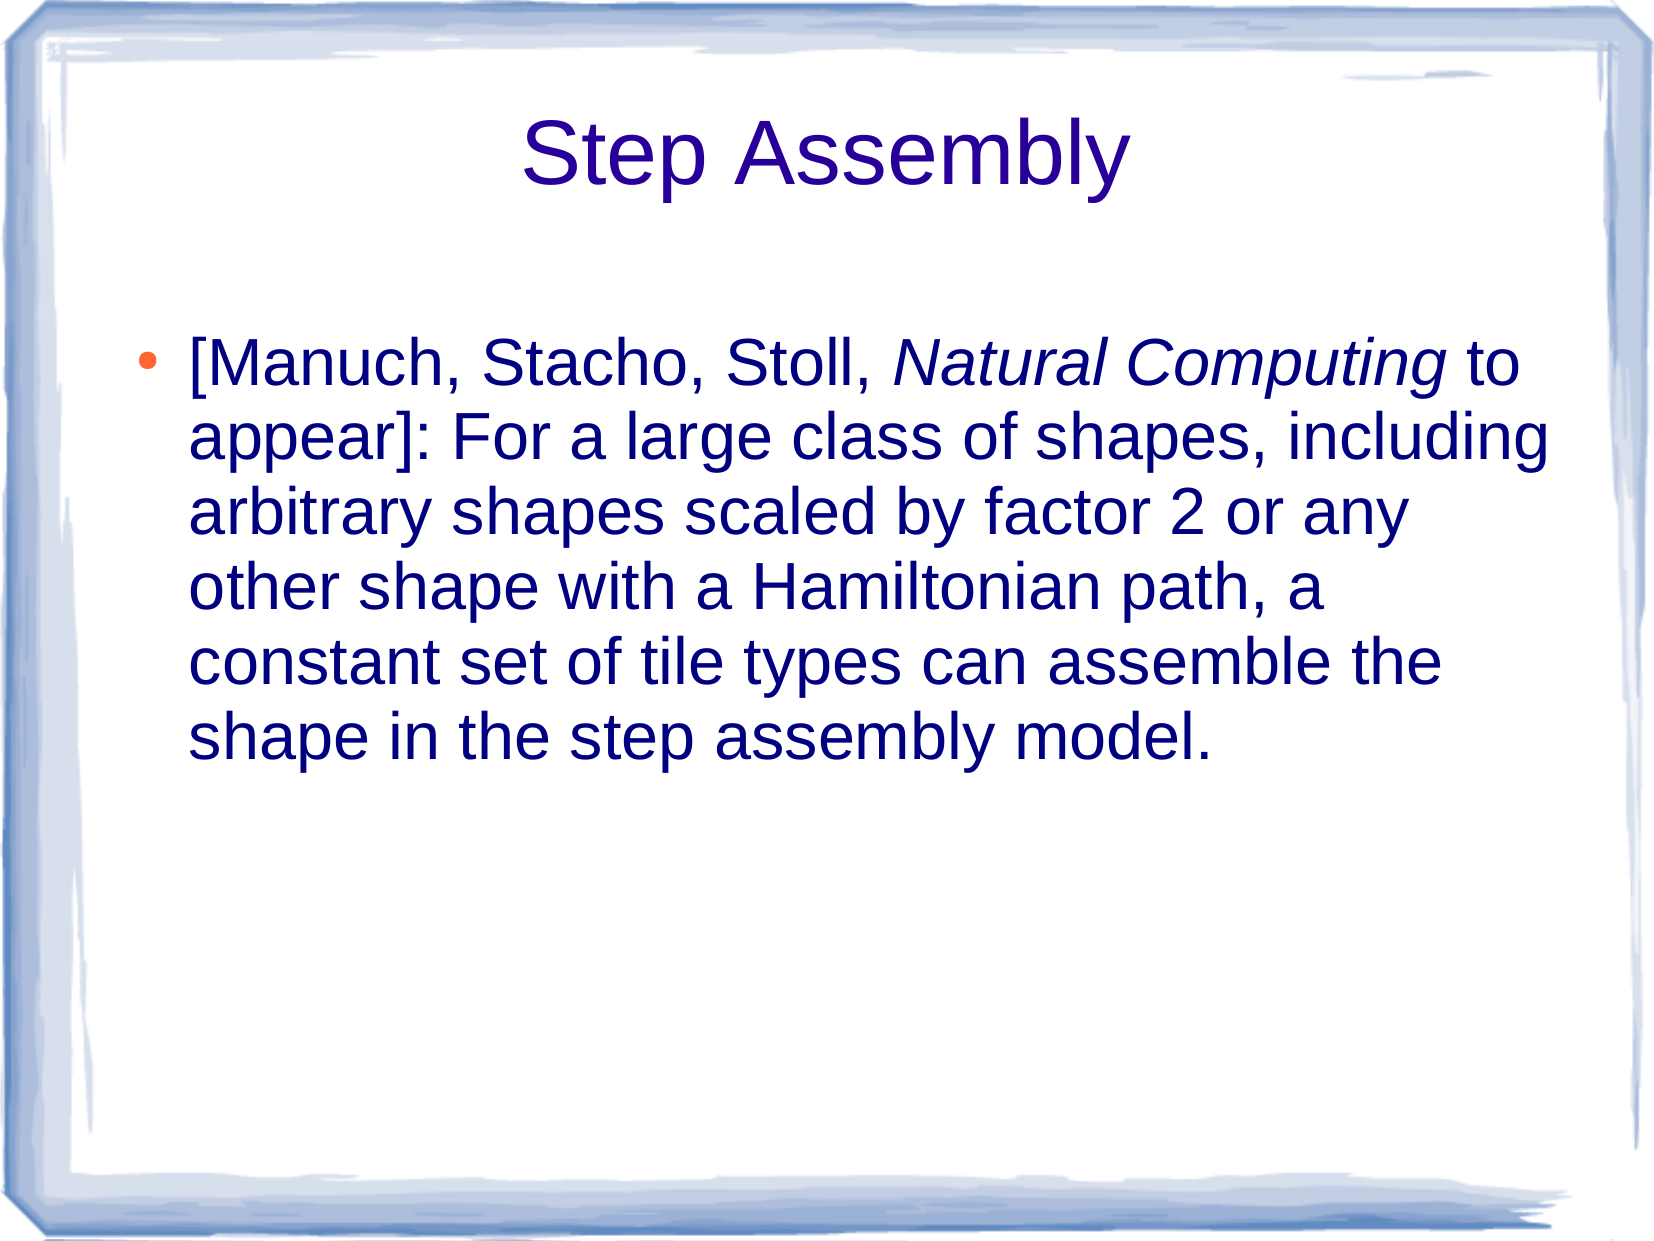

# Step Assembly
[Manuch, Stacho, Stoll, Natural Computing to appear]: For a large class of shapes, including arbitrary shapes scaled by factor 2 or any other shape with a Hamiltonian path, a constant set of tile types can assemble the shape in the step assembly model.